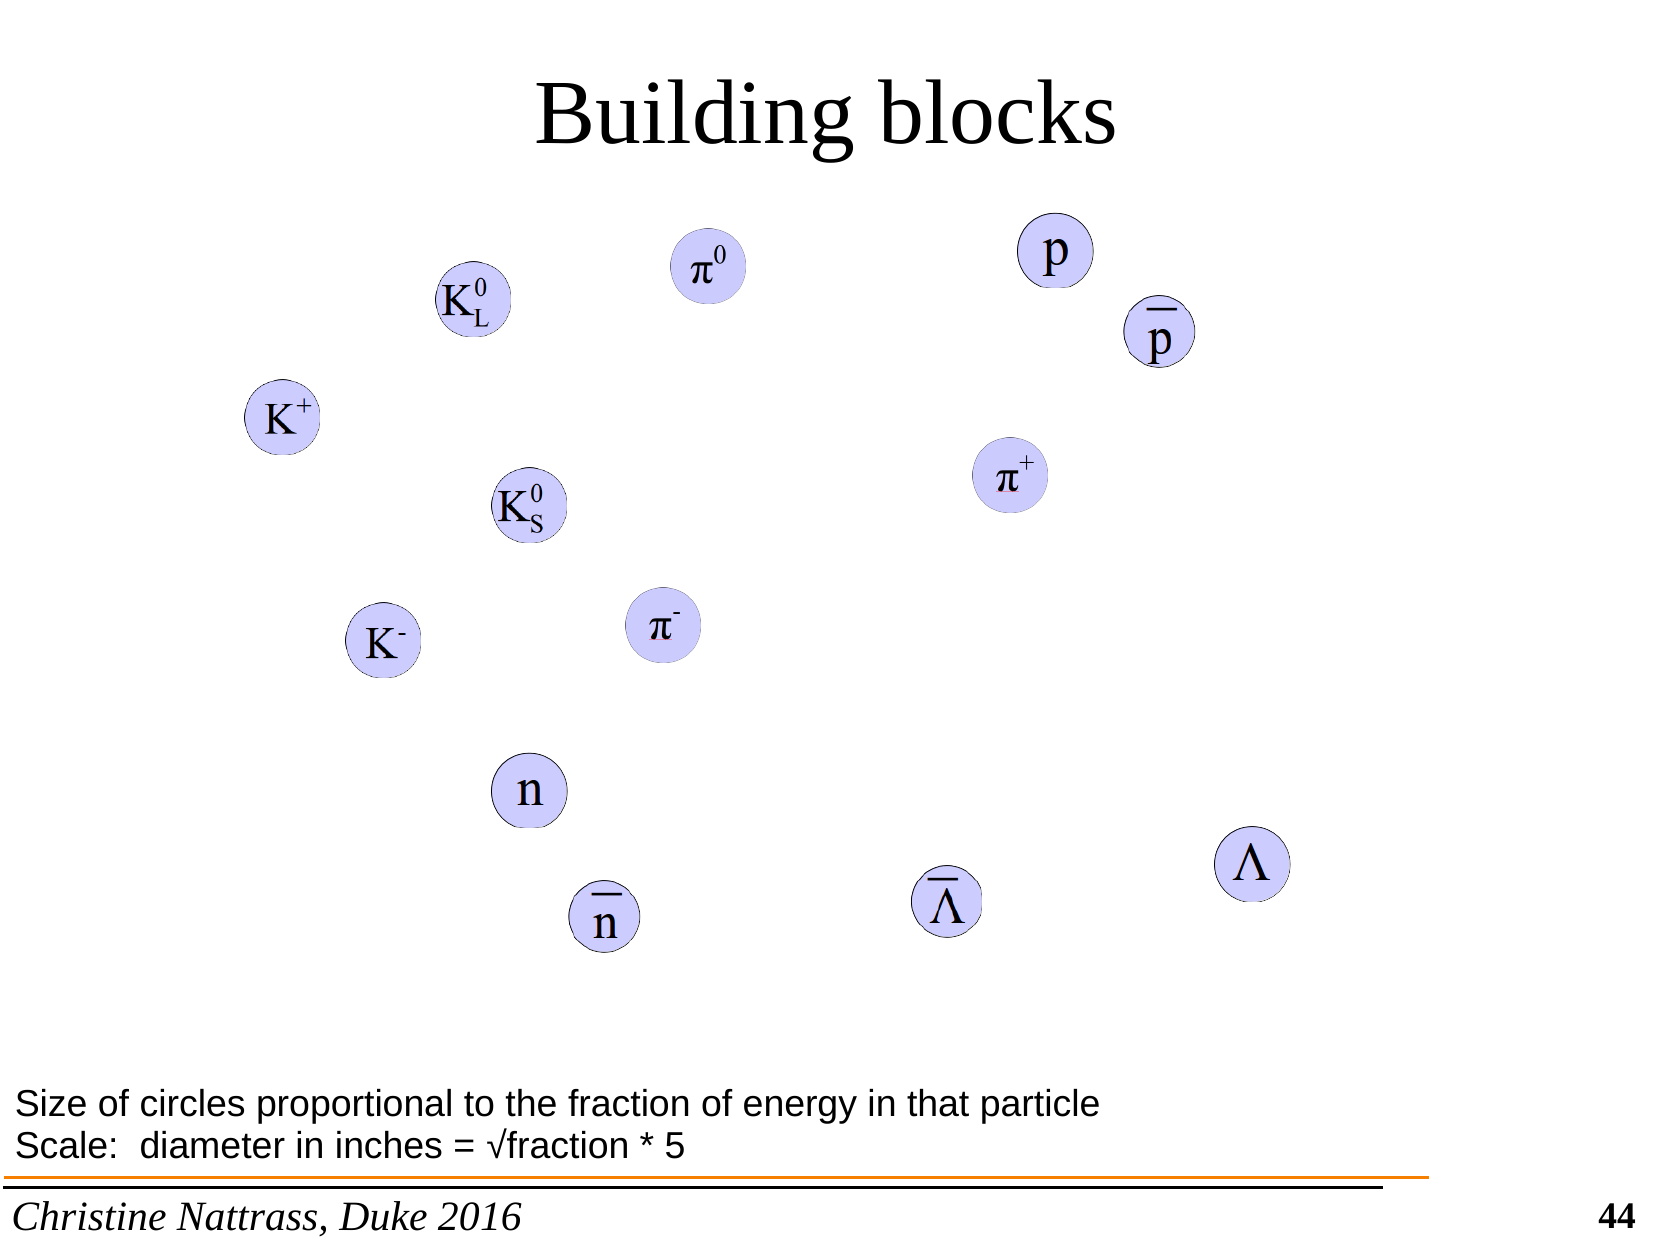

# Building blocks
Size of circles proportional to the fraction of energy in that particle
Scale: diameter in inches = √fraction * 5